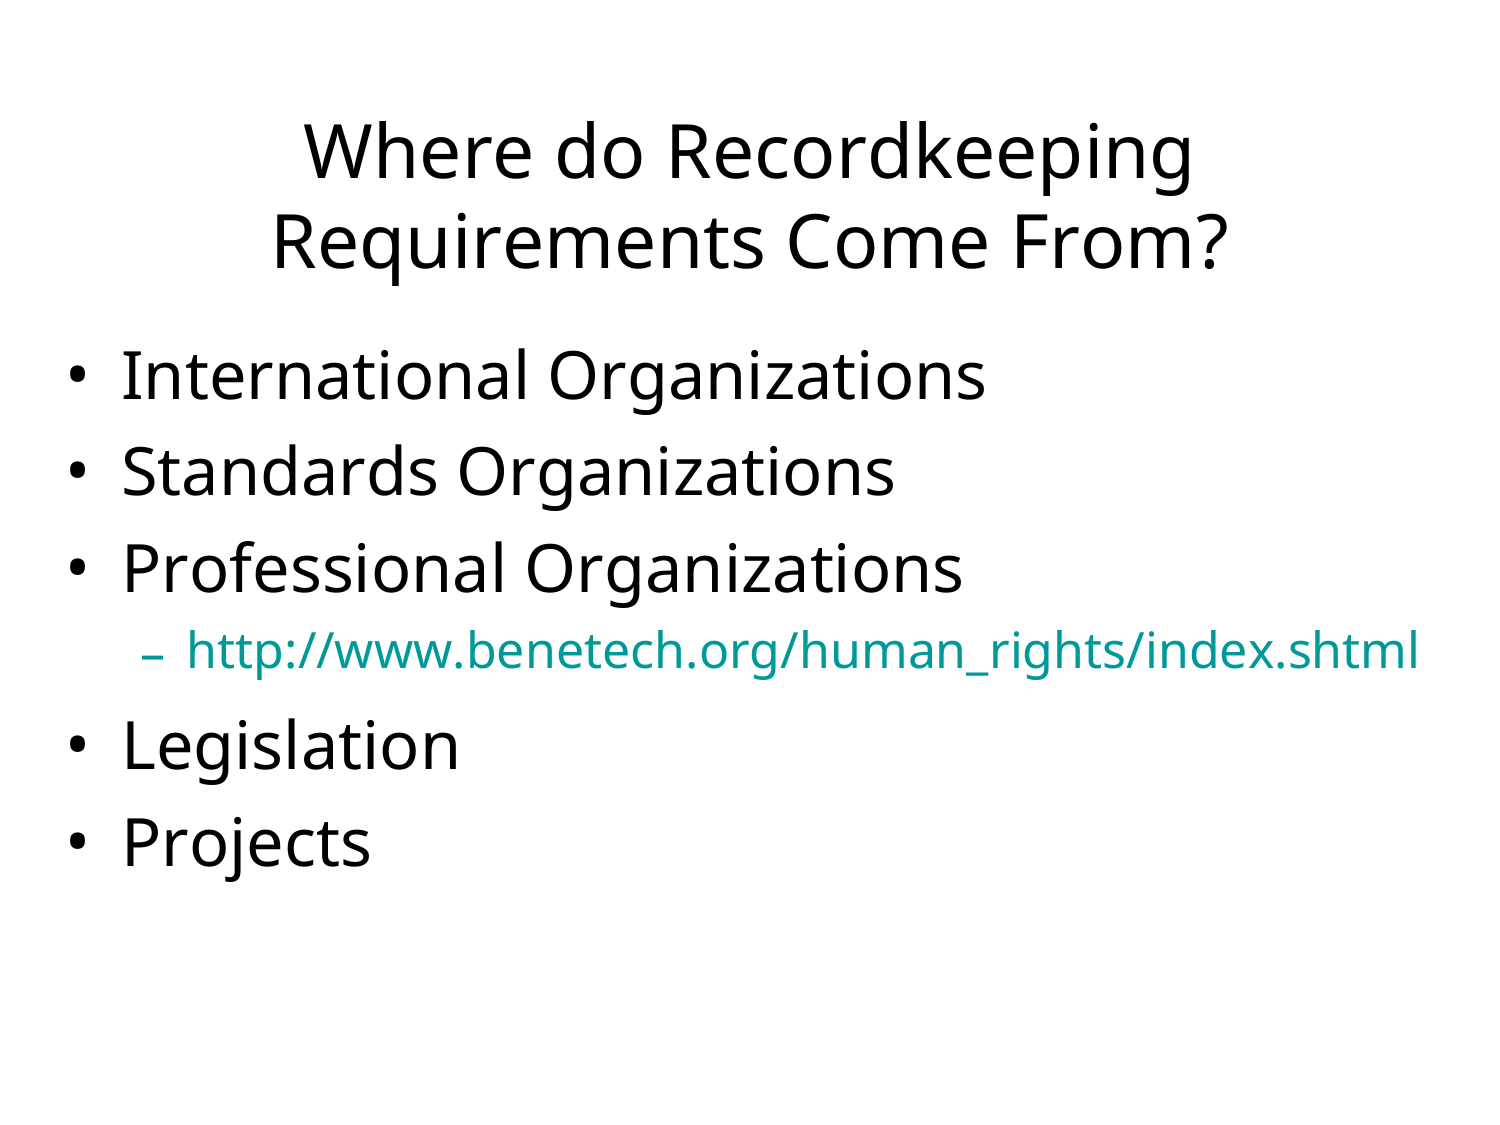

# Where do Recordkeeping Requirements Come From?
International Organizations
Standards Organizations
Professional Organizations
http://www.benetech.org/human_rights/index.shtml
Legislation
Projects